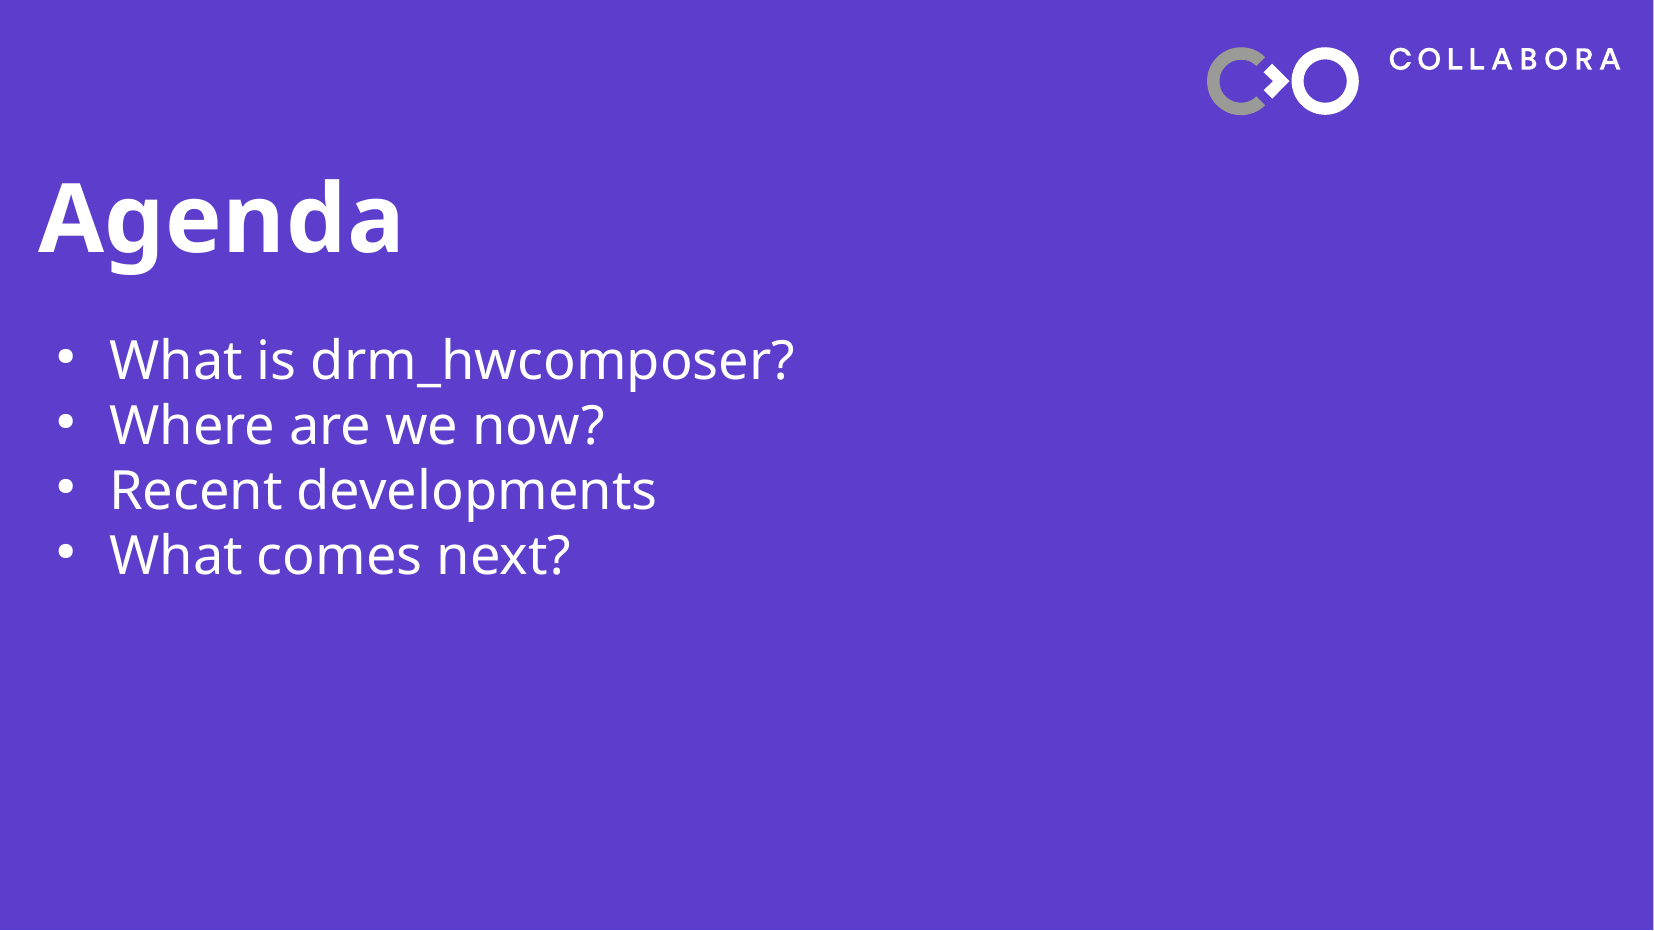

Agenda
# What is drm_hwcomposer?
Where are we now?
Recent developments
What comes next?